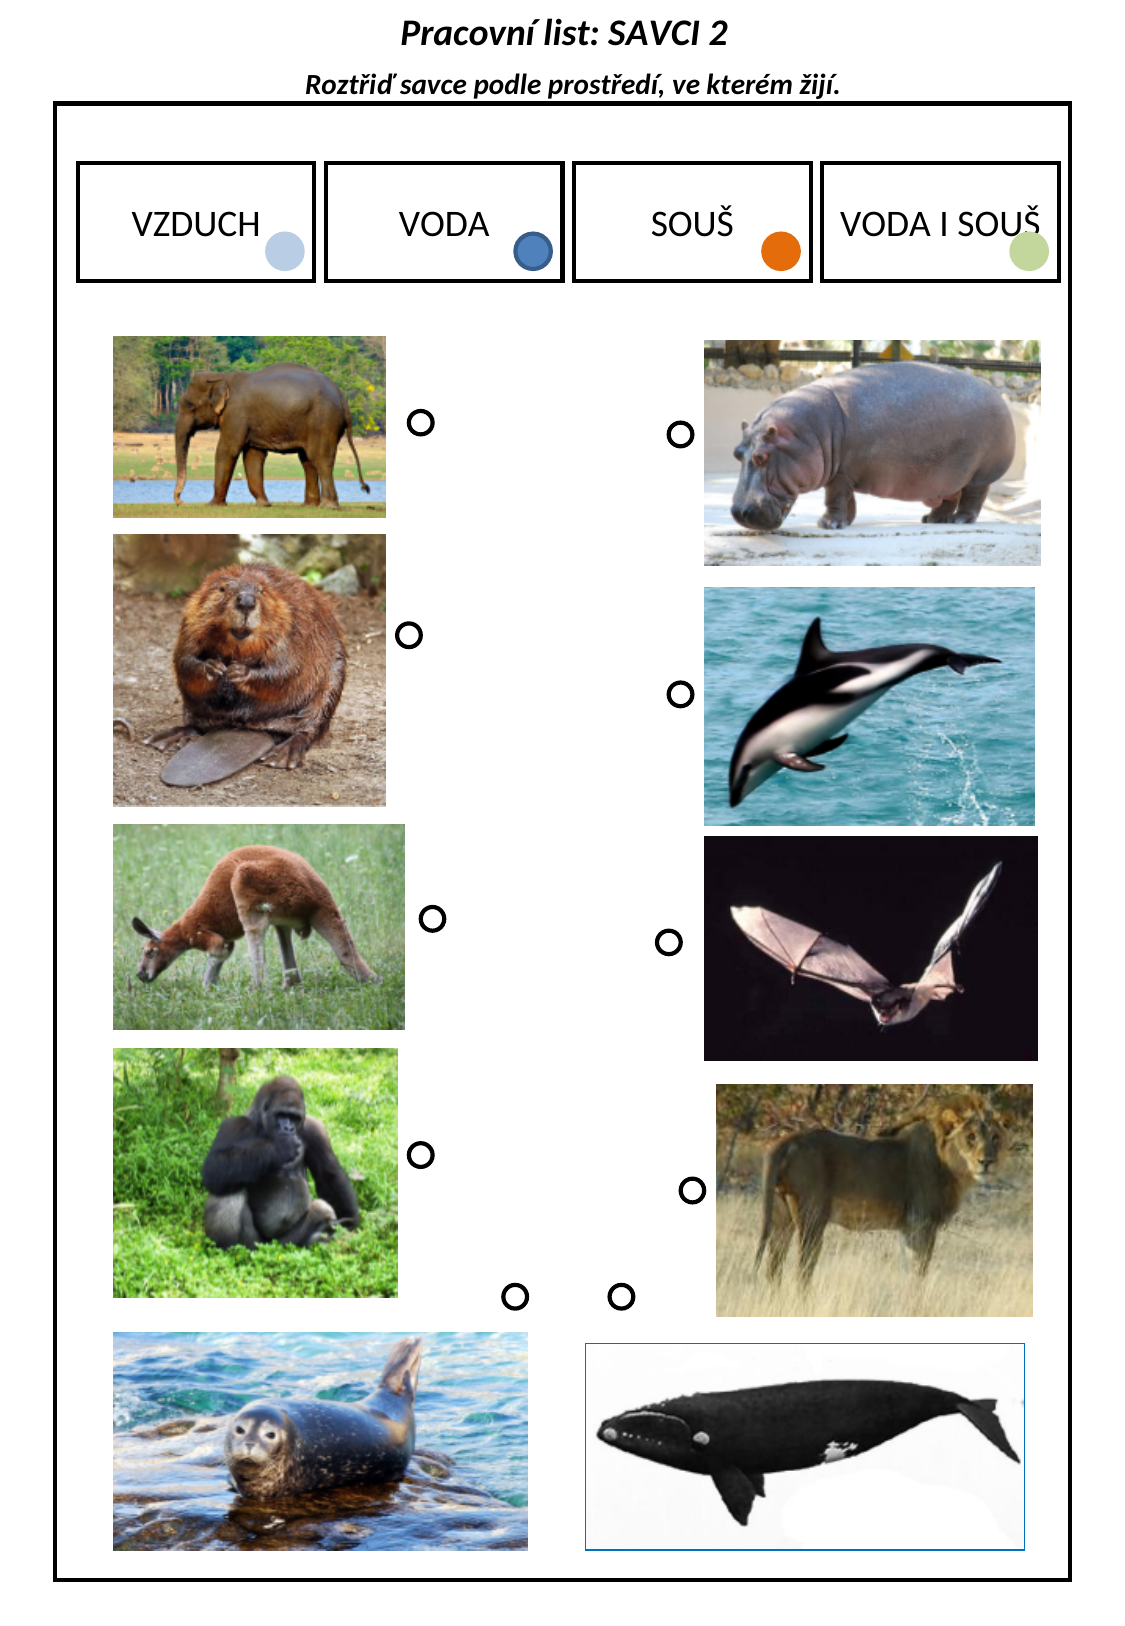

Pracovní list: SAVCI 2
 Roztřiď savce podle prostředí, ve kterém žijí.
VZDUCH
VODA
SOUŠ
VODA I SOUŠ